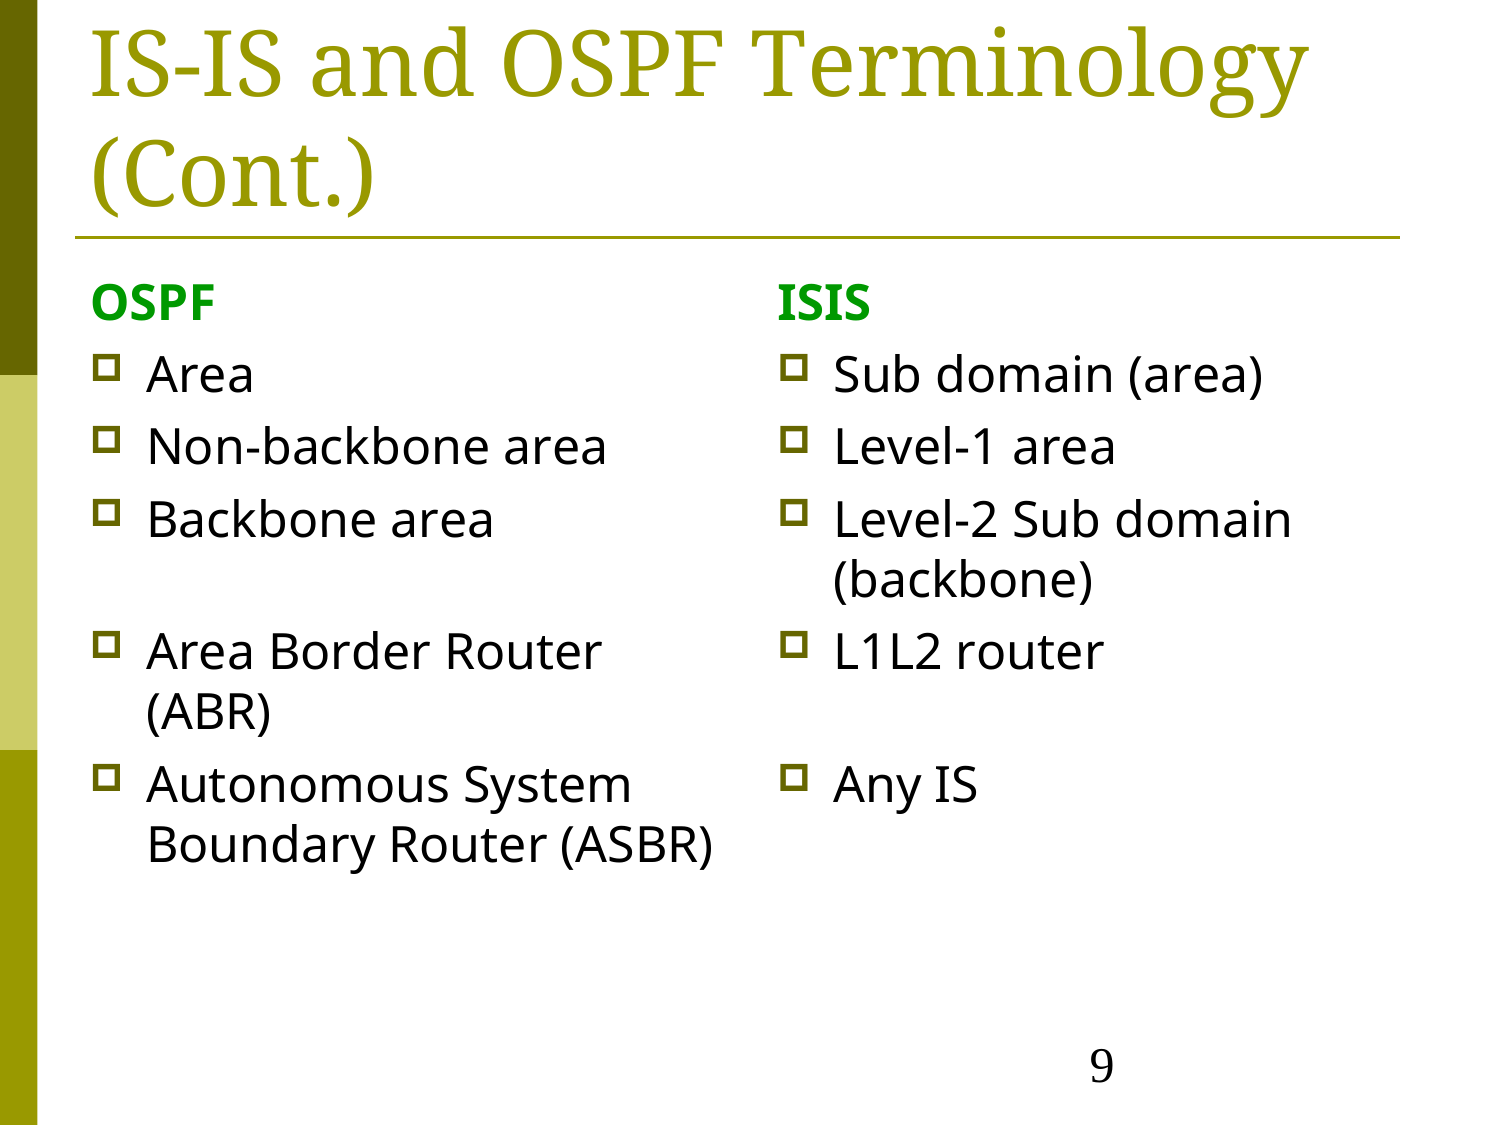

# IS-IS and OSPF Terminology (Cont.)
OSPF
Area
Non-backbone area
Backbone area
Area Border Router (ABR)
Autonomous System Boundary Router (ASBR)
ISIS
Sub domain (area)
Level-1 area
Level-2 Sub domain (backbone)
L1L2 router
Any IS
9